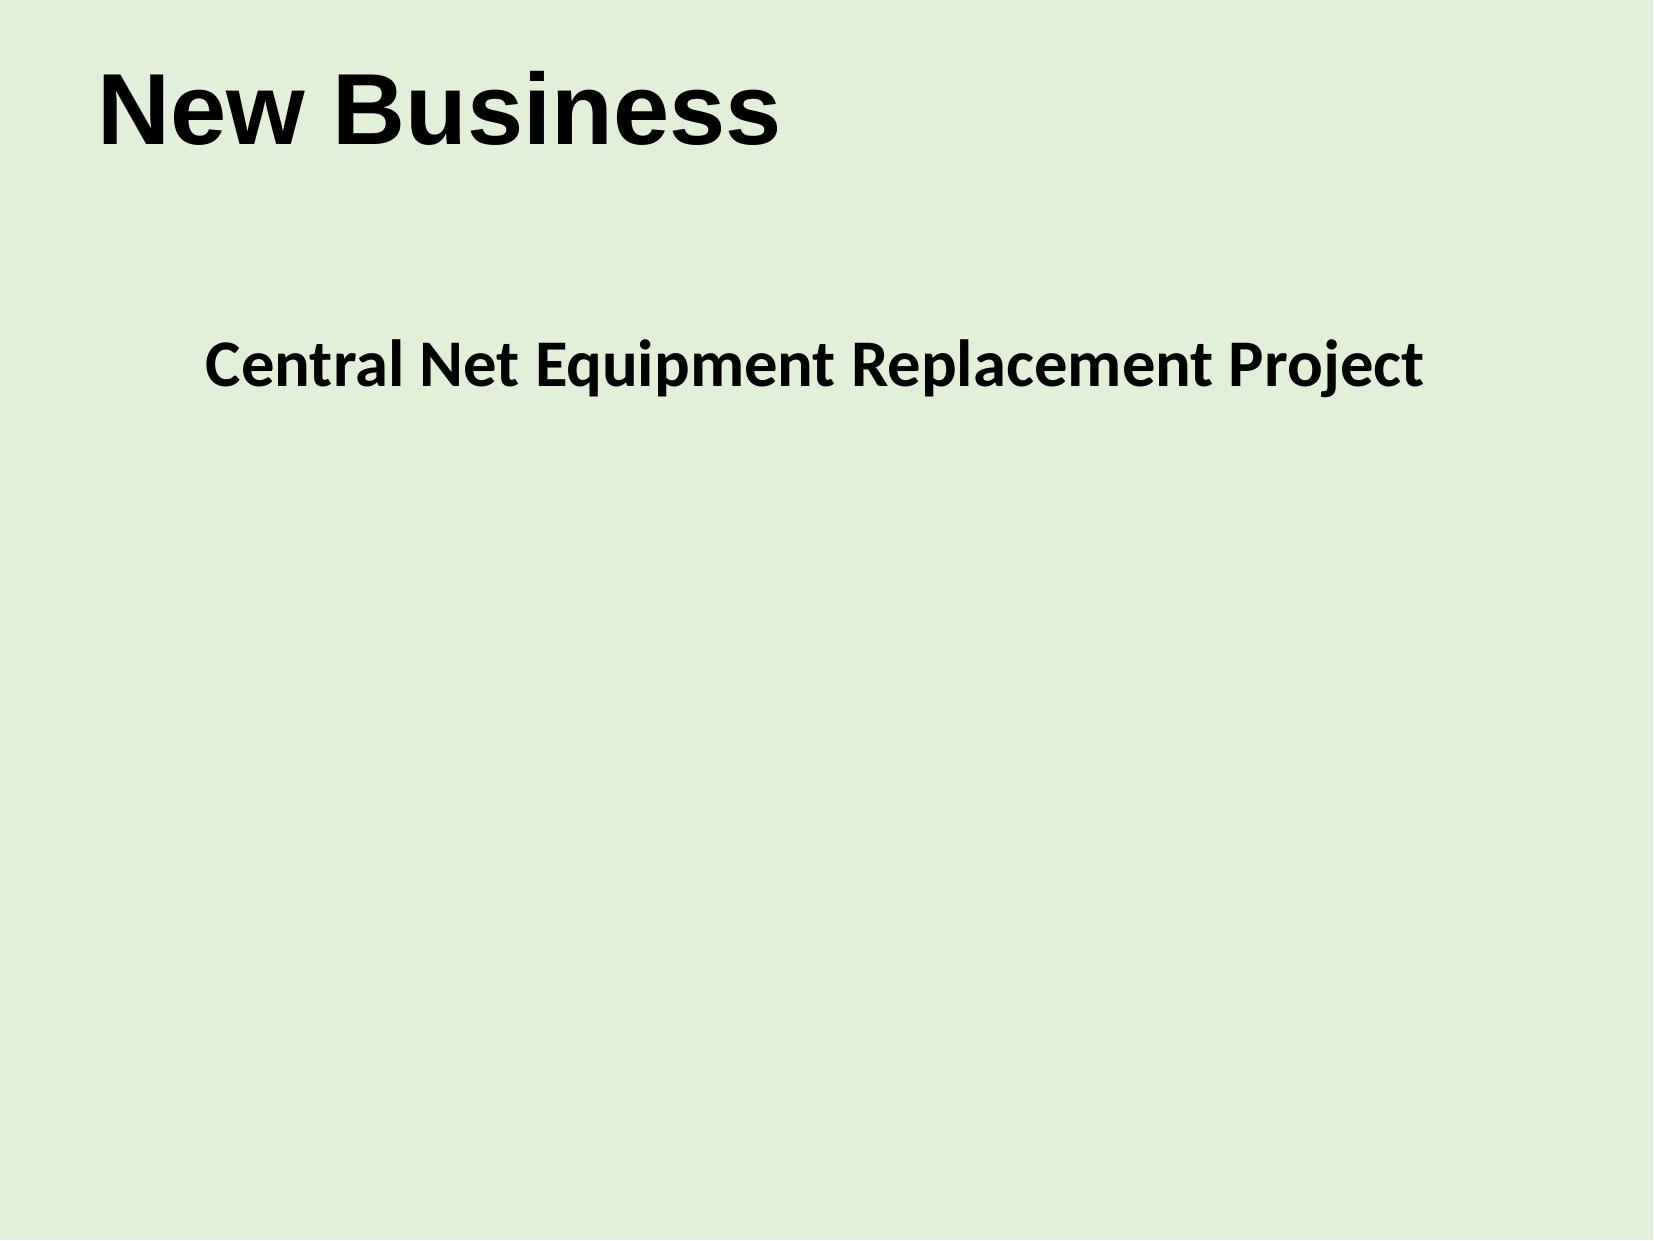

# New Business
Central Net Equipment Replacement Project